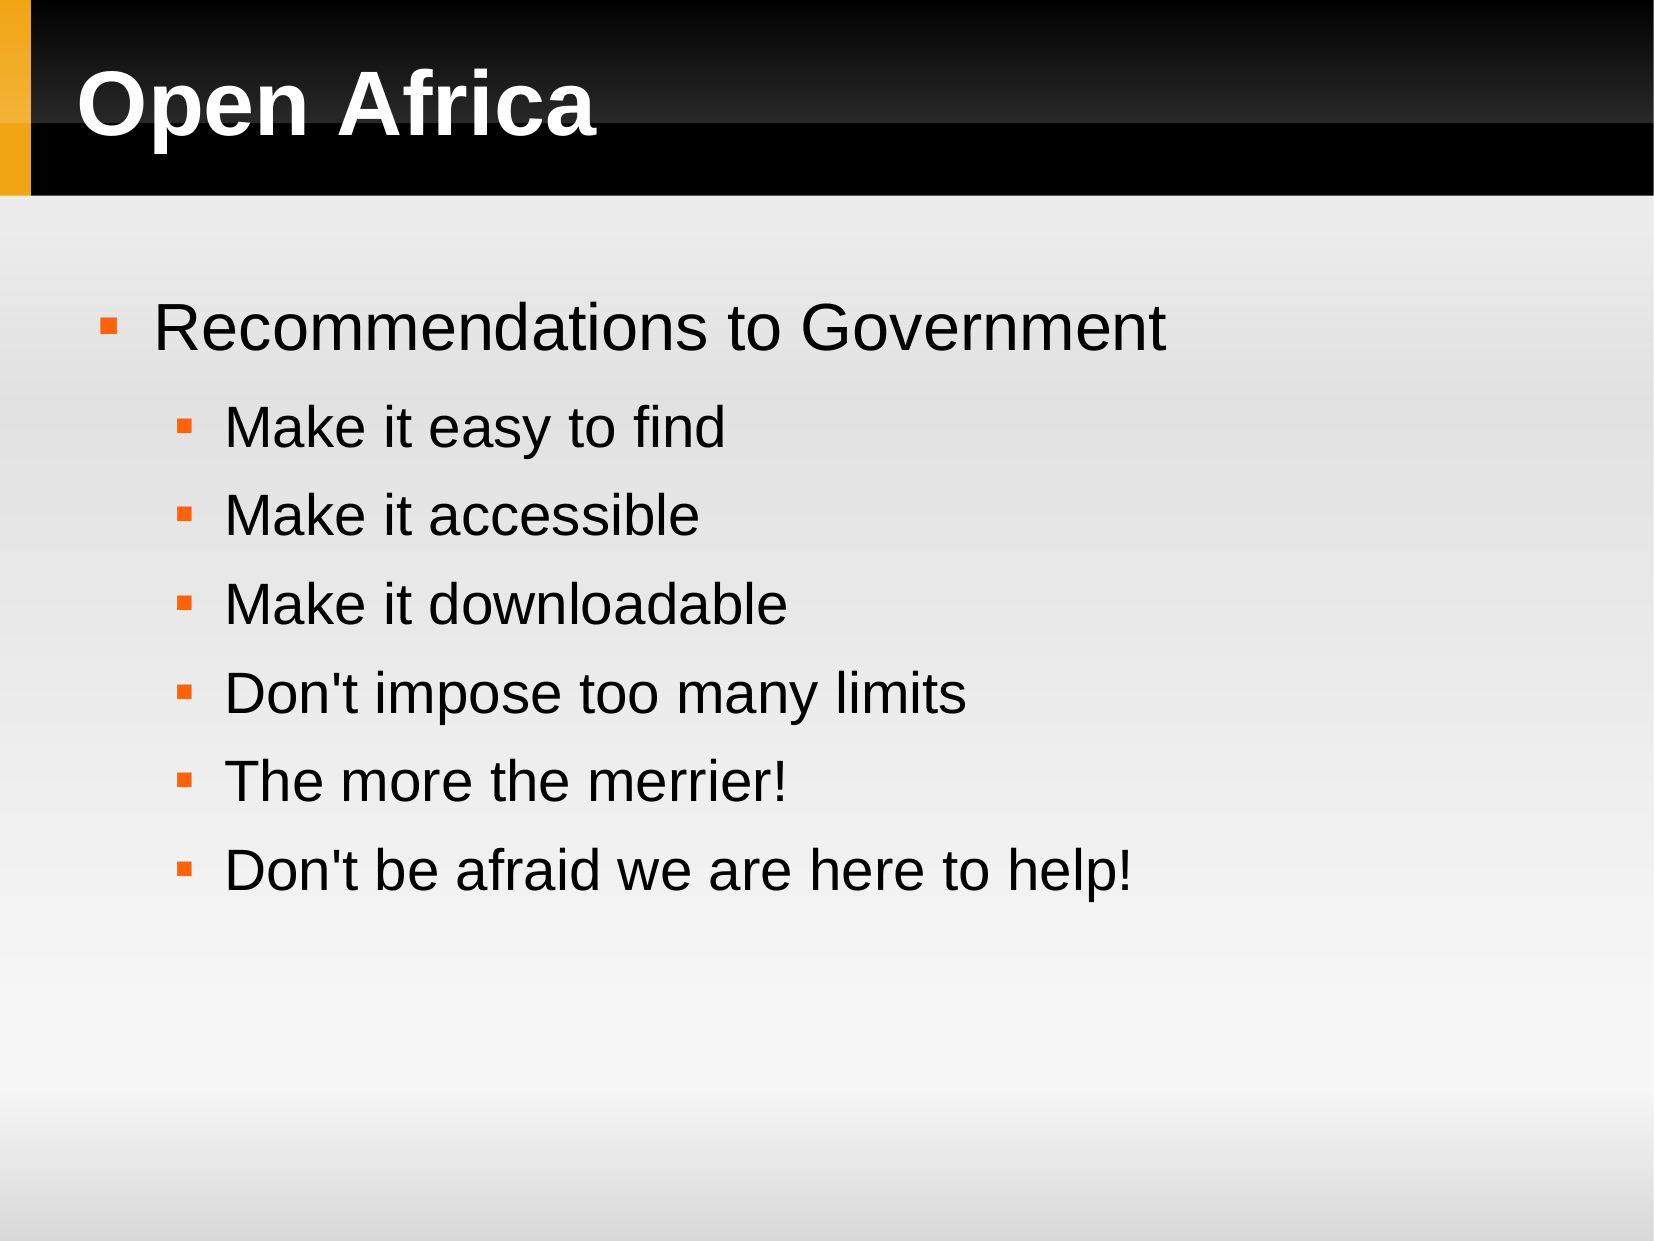

# Open Africa
Recommendations to Government
Make it easy to find
Make it accessible
Make it downloadable
Don't impose too many limits
The more the merrier!
Don't be afraid we are here to help!